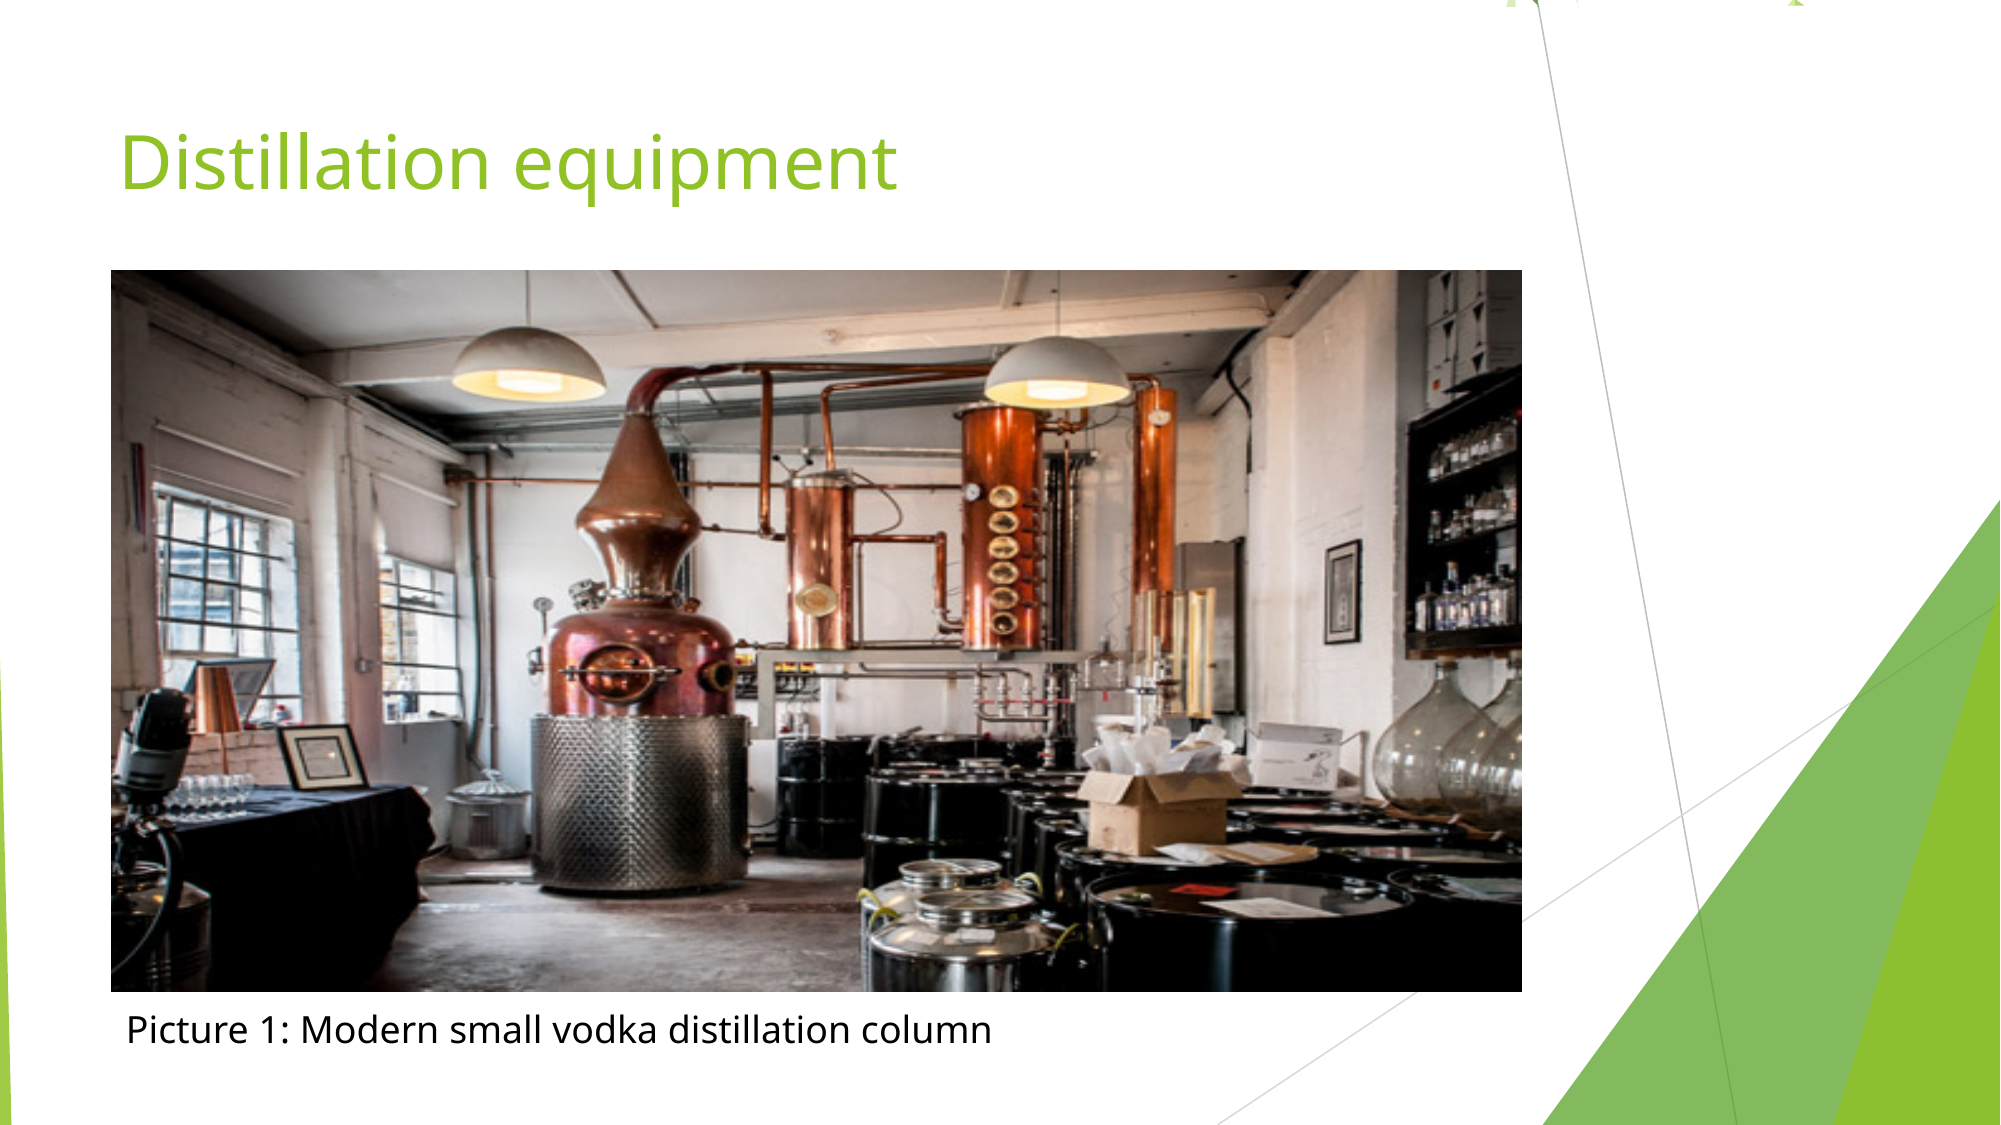

# Distillation equipment
Picture 1: Modern small vodka distillation column